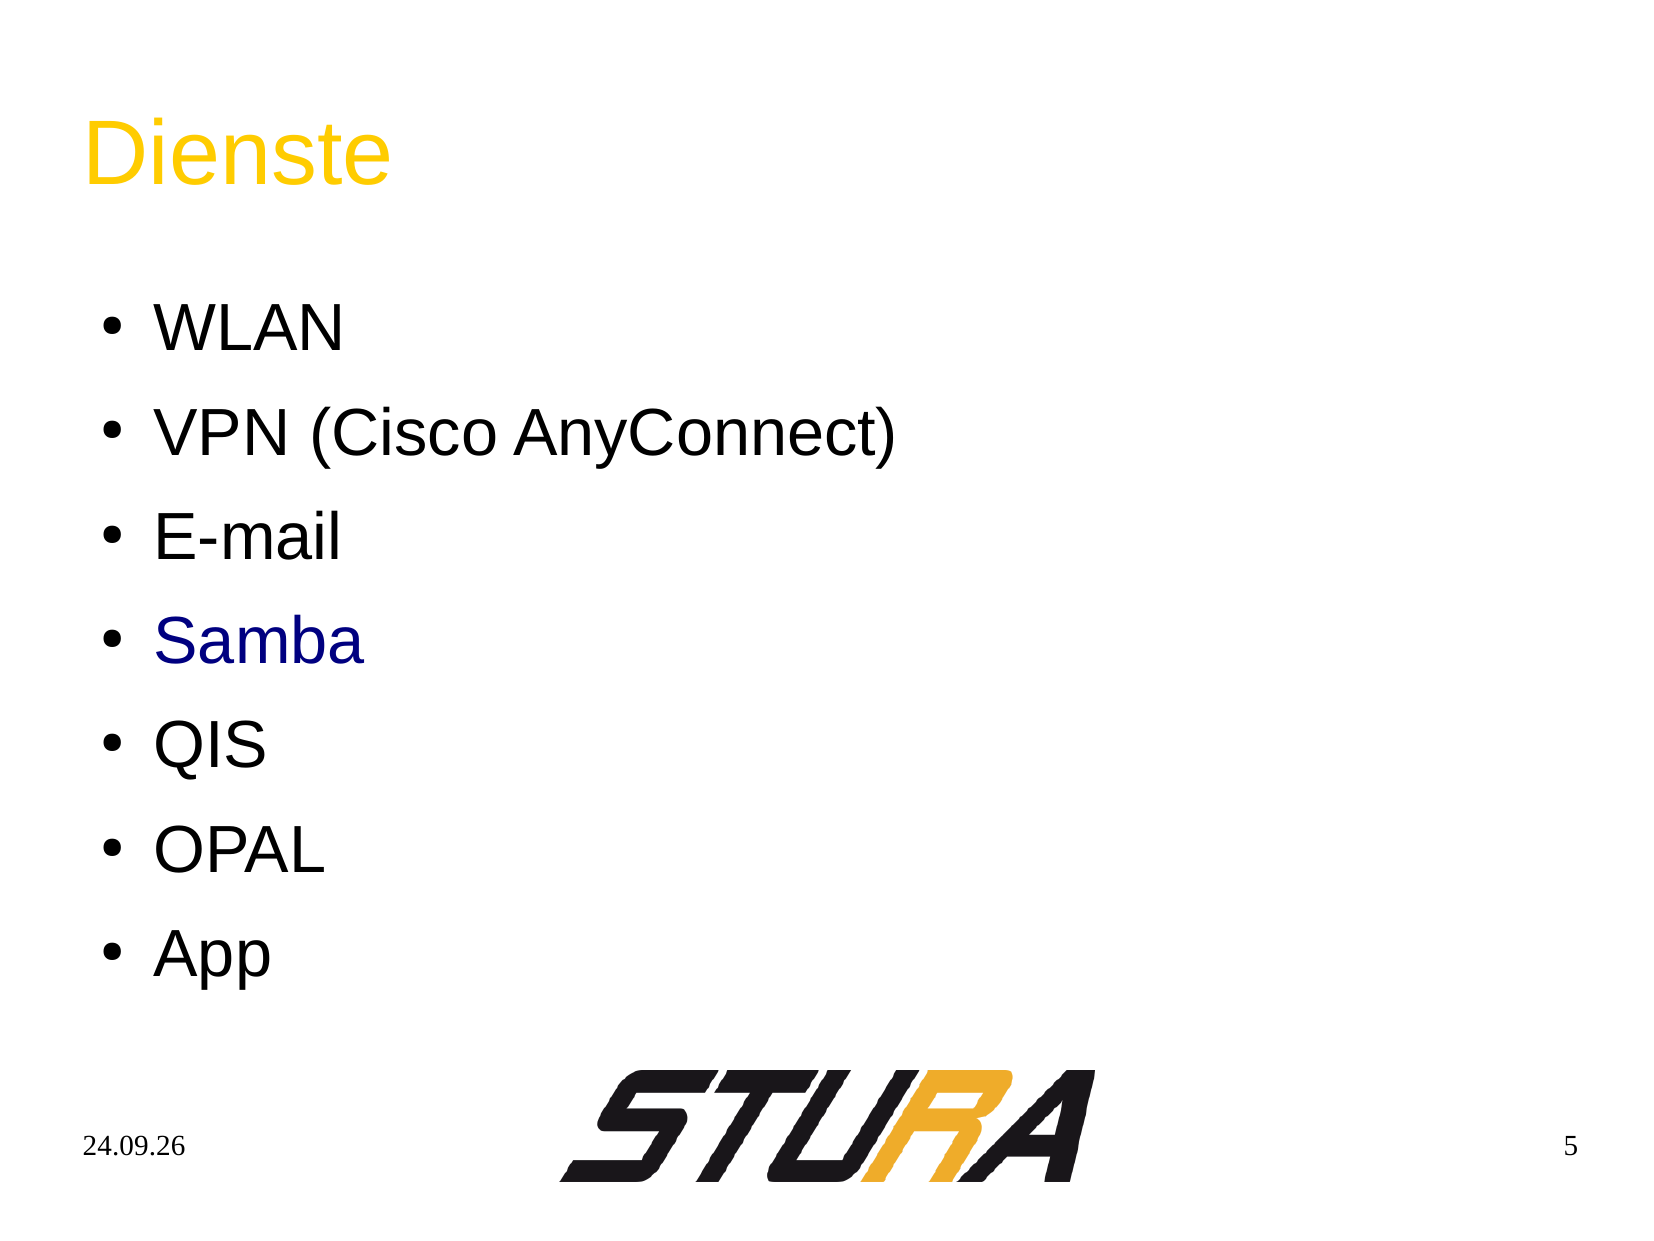

# Dienste
WLAN
VPN (Cisco AnyConnect)
E-mail
Samba
QIS
OPAL
App